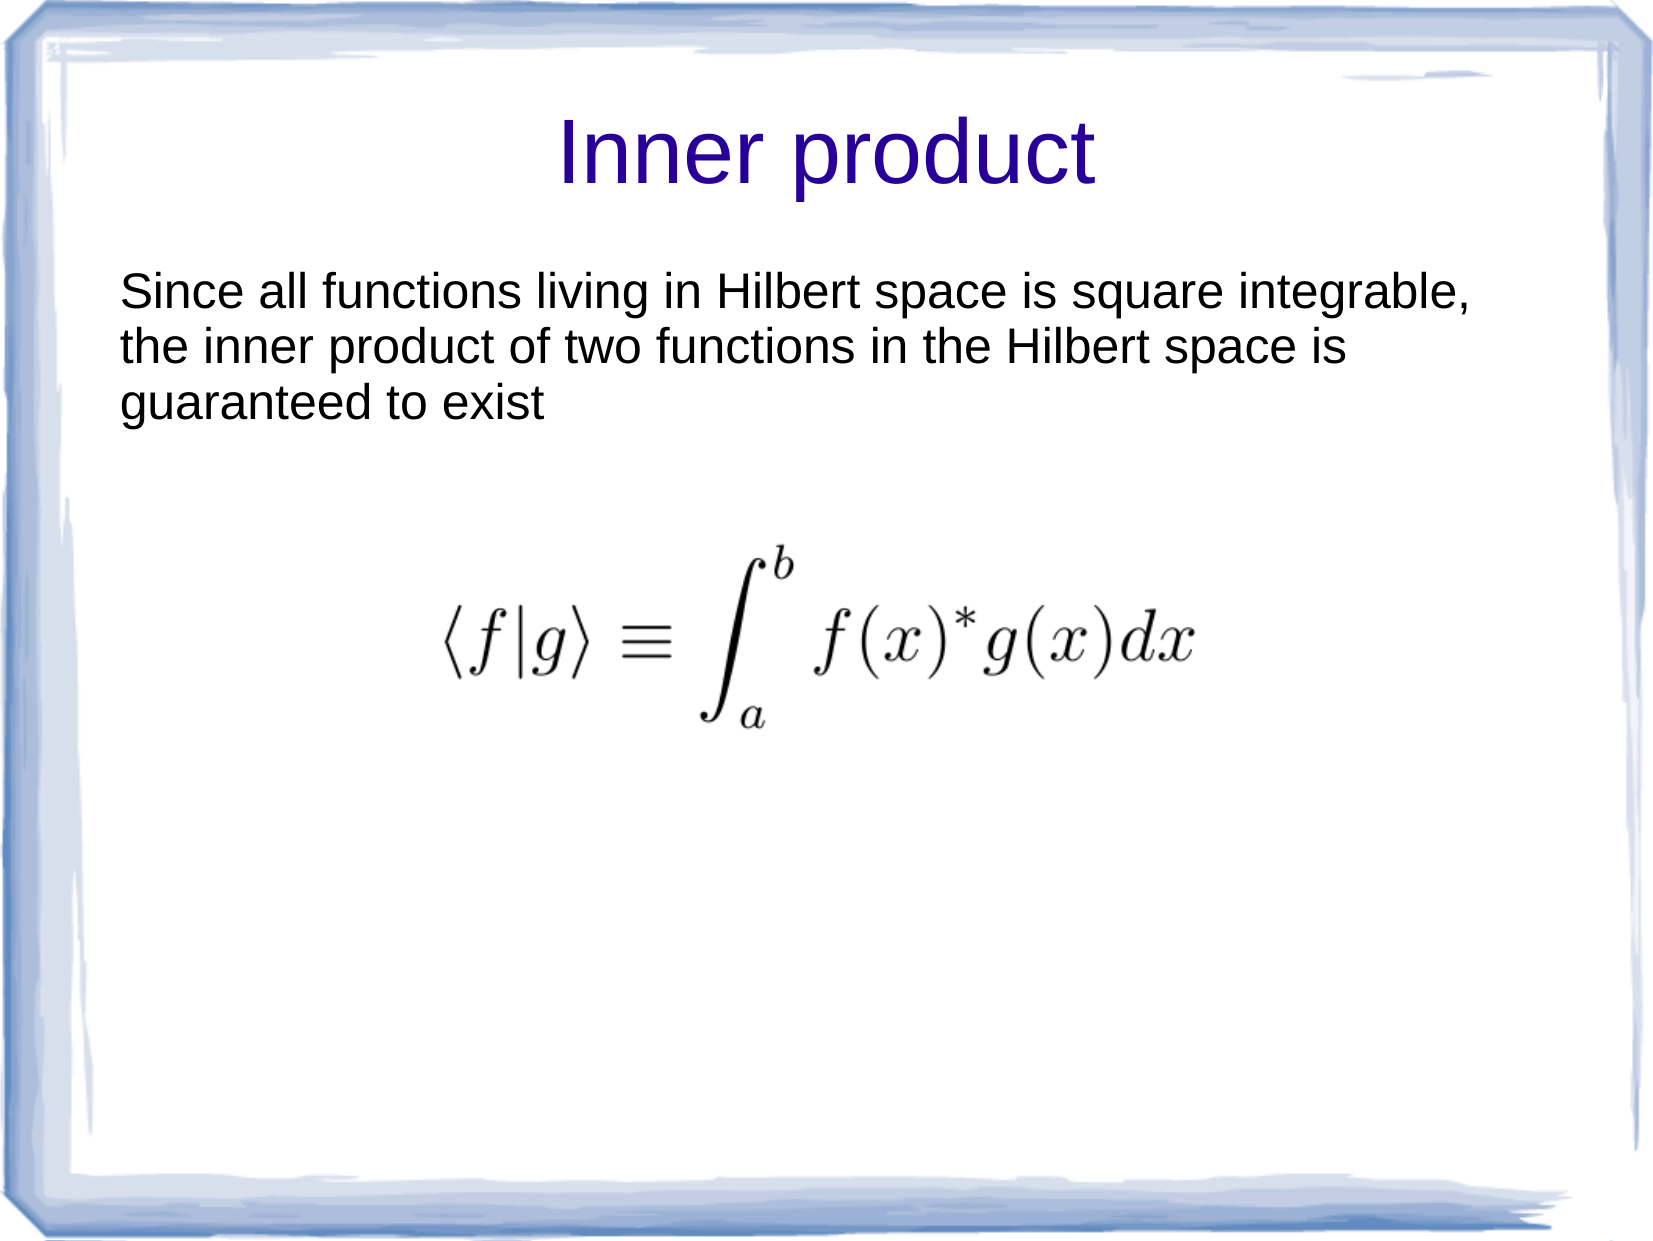

# Inner product
Since all functions living in Hilbert space is square integrable, the inner product of two functions in the Hilbert space is guaranteed to exist